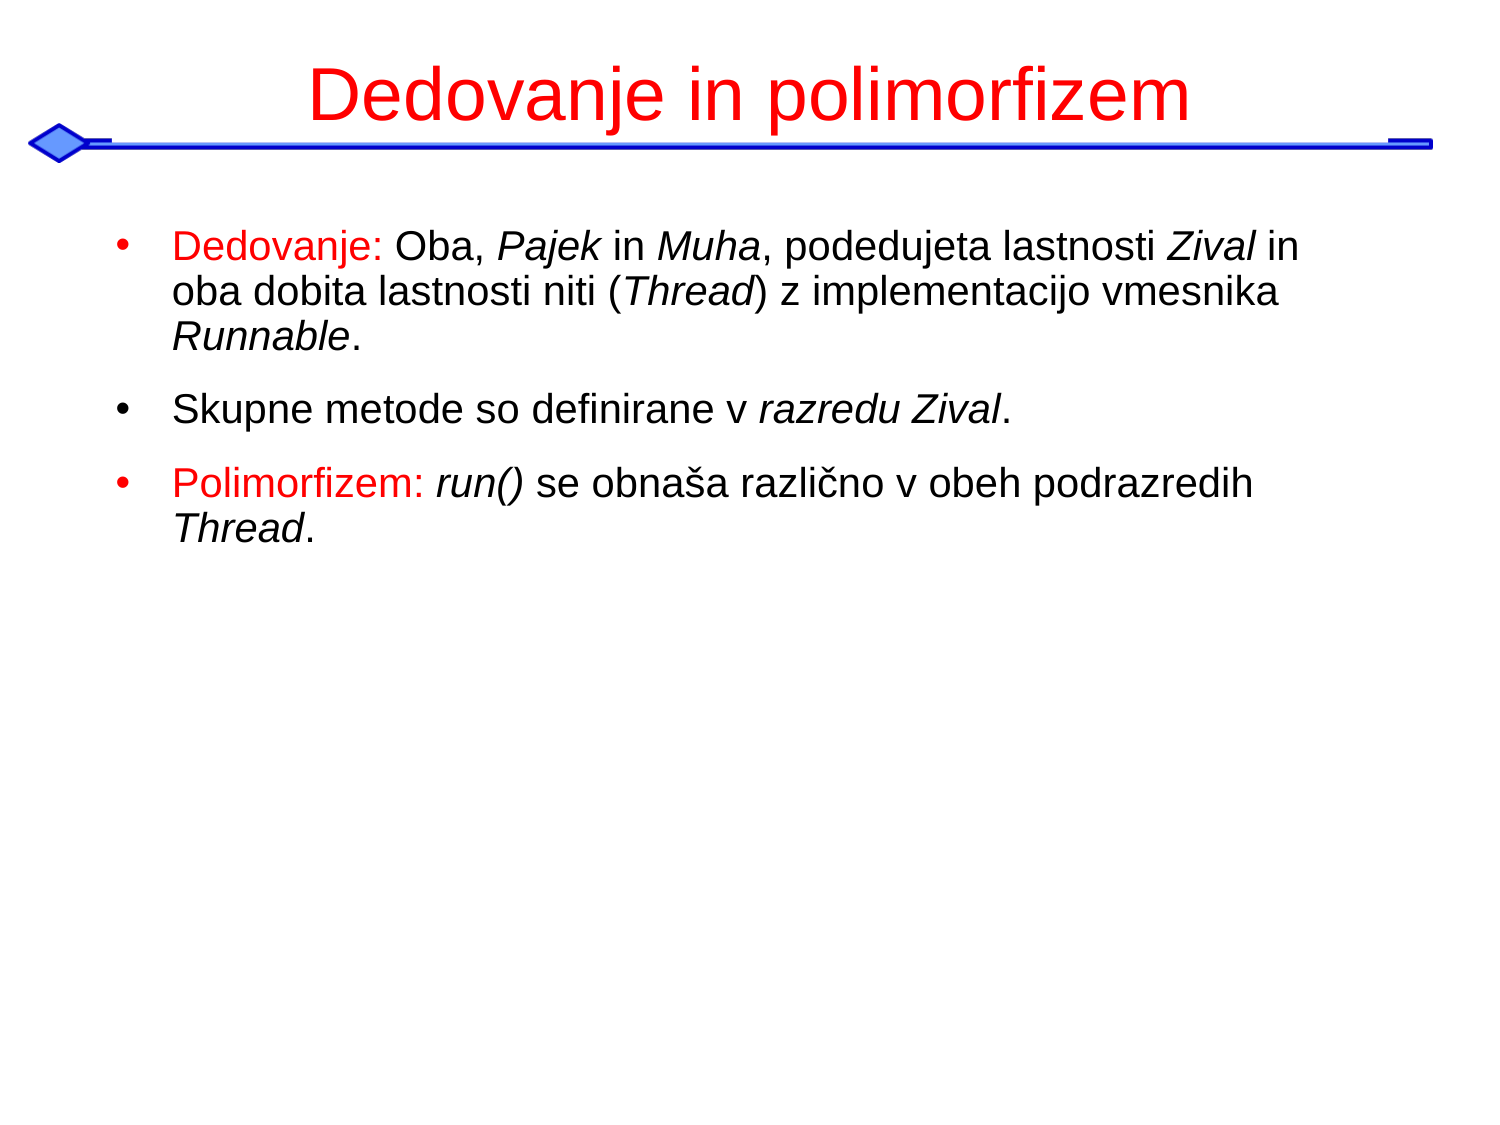

# Dedovanje in polimorfizem
Dedovanje: Oba, Pajek in Muha, podedujeta lastnosti Zival in oba dobita lastnosti niti (Thread) z implementacijo vmesnika Runnable.
Skupne metode so definirane v razredu Zival.
Polimorfizem: run() se obnaša različno v obeh podrazredih Thread.